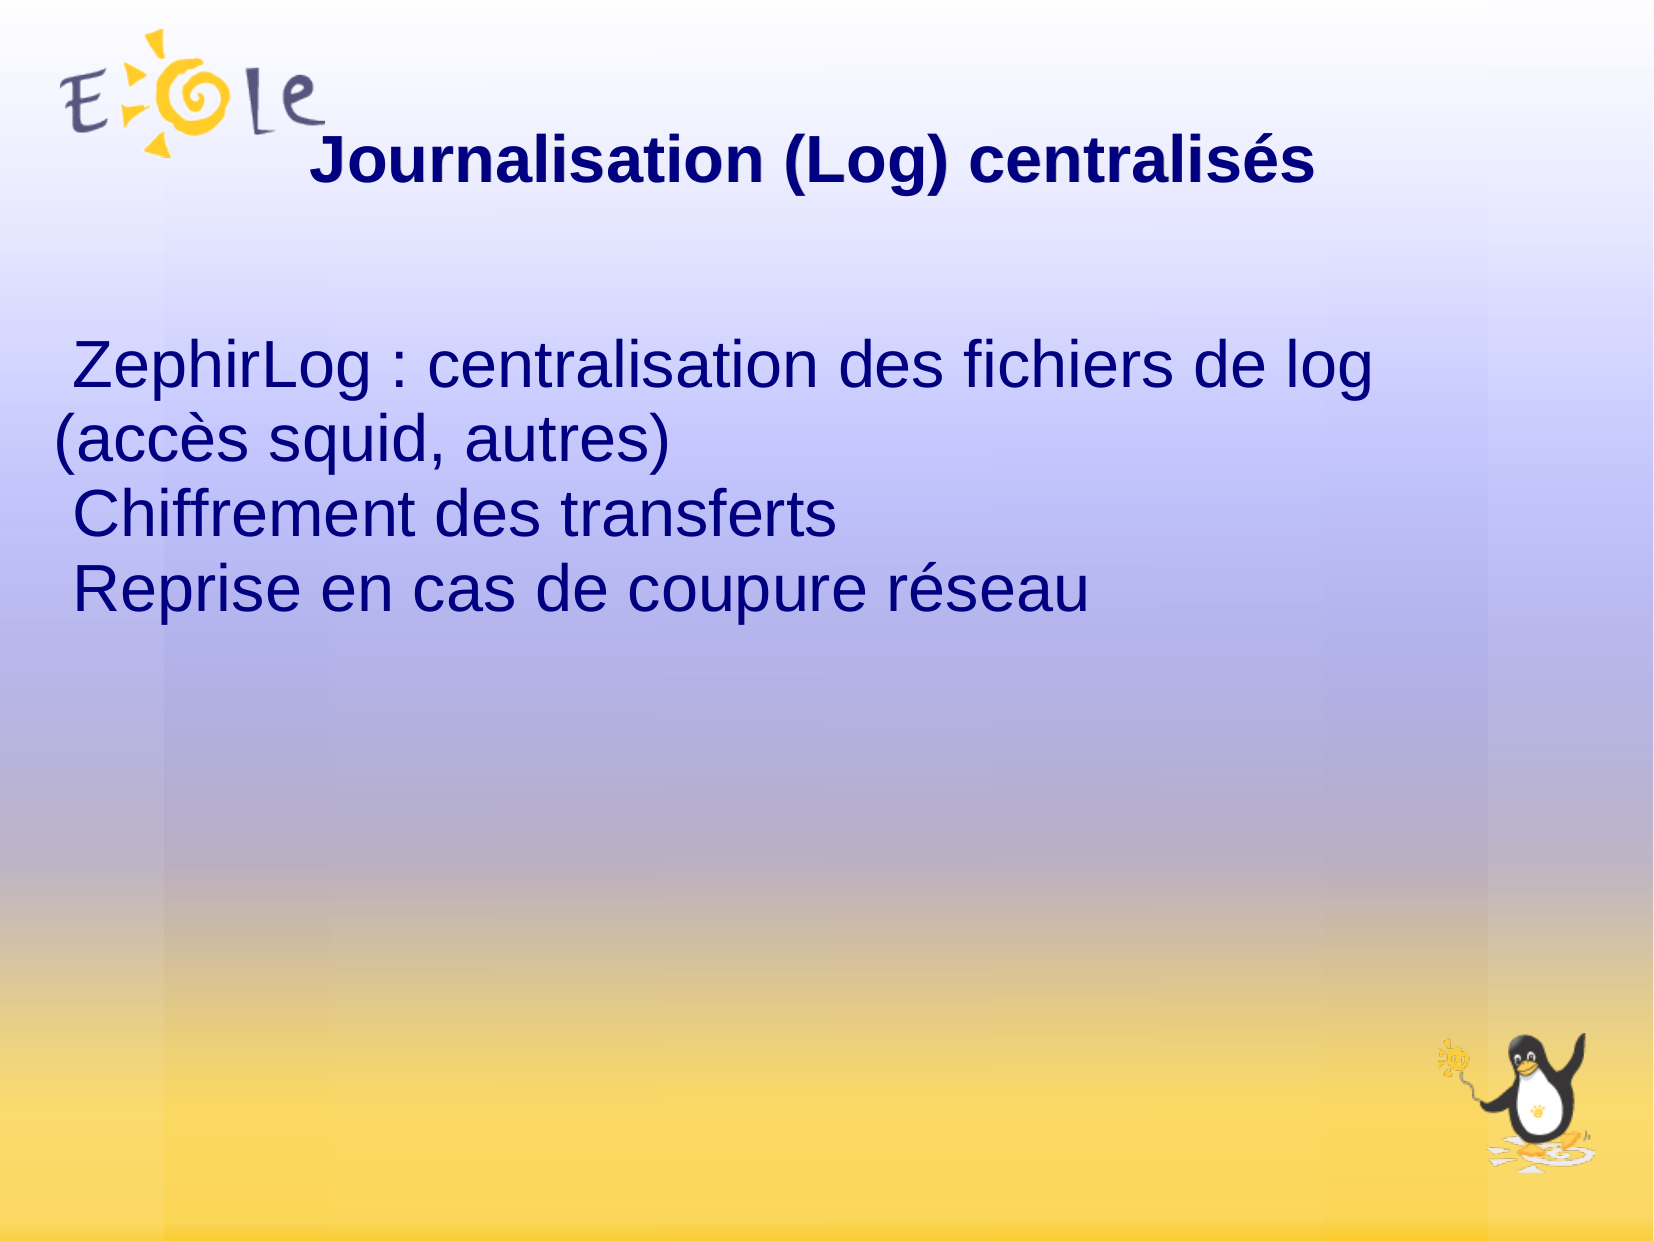

#
Journalisation (Log) centralisés
 ZephirLog : centralisation des fichiers de log (accès squid, autres)
 Chiffrement des transferts
 Reprise en cas de coupure réseau